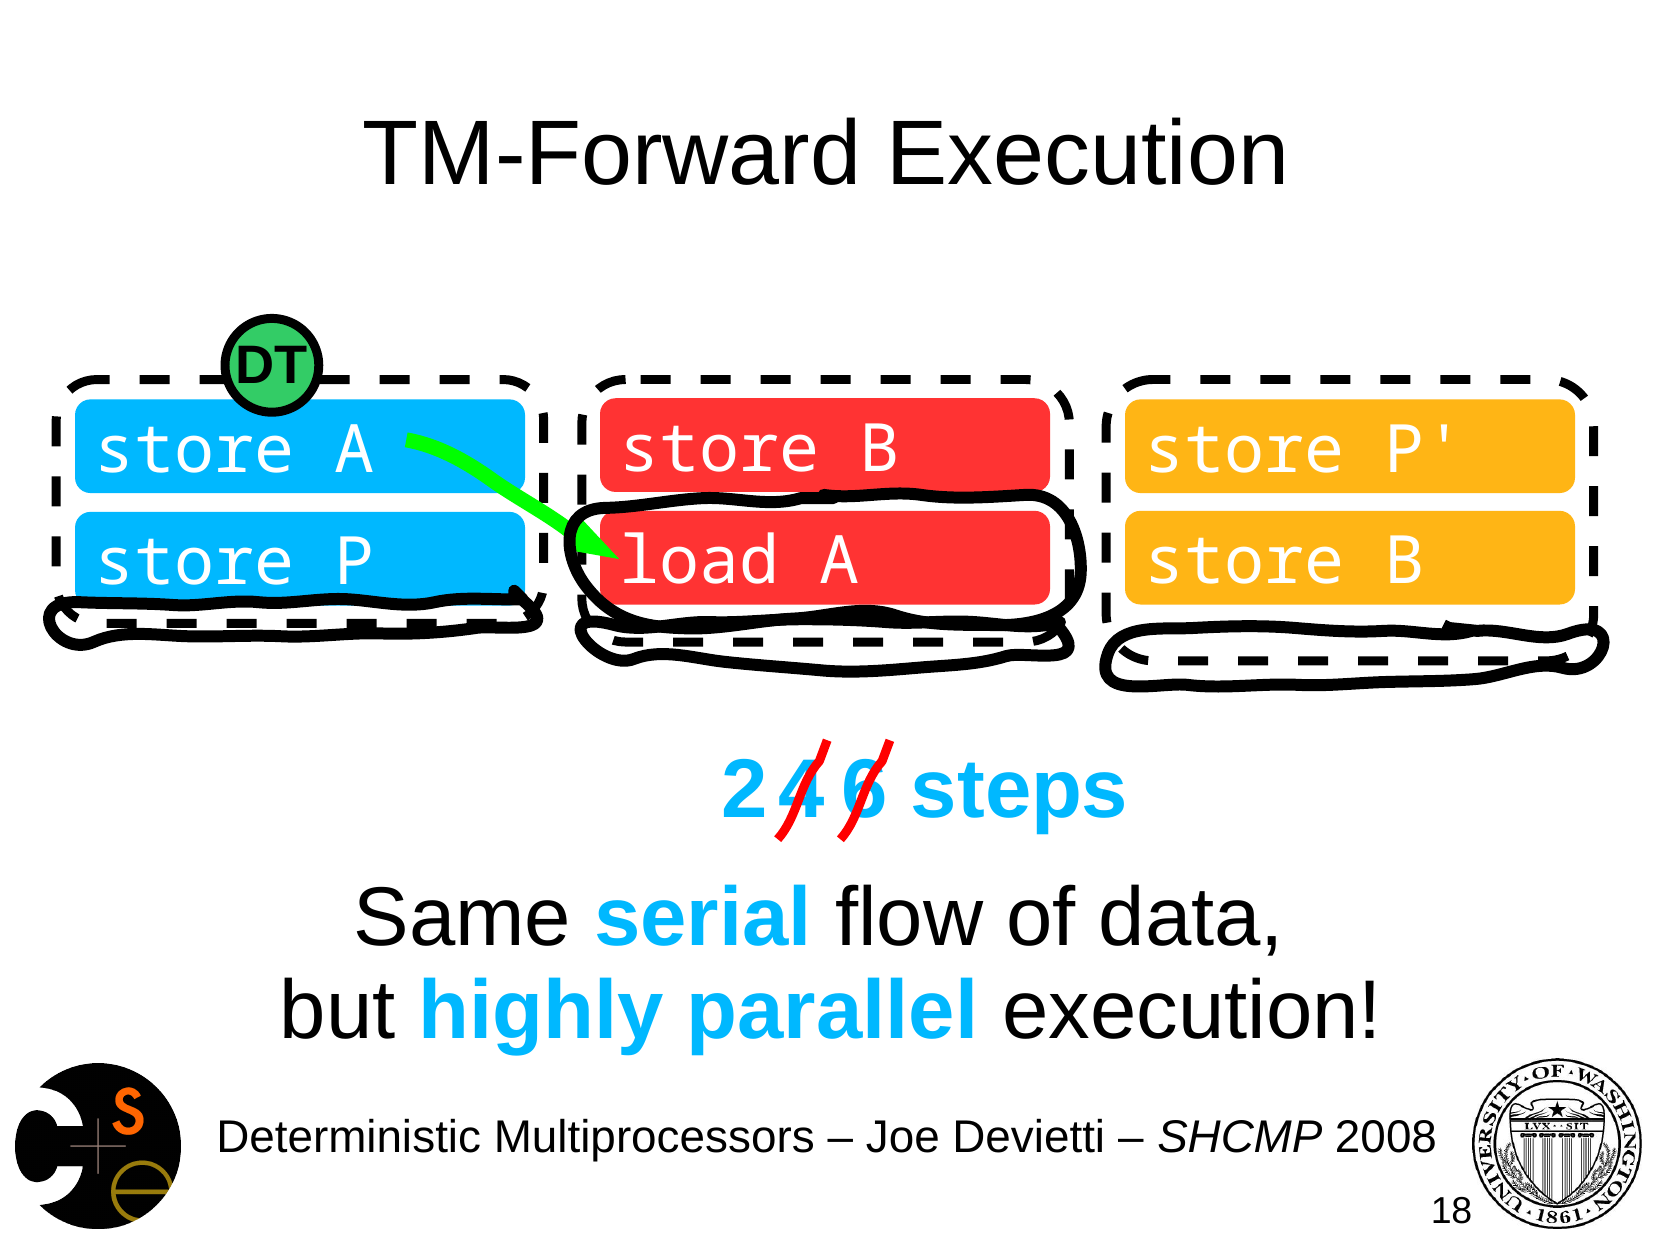

# TM-Forward Execution
DT
store B
store A
store P'
load A
store B
store P
6 steps
4
2
Same serial flow of data,
but highly parallel execution!
18